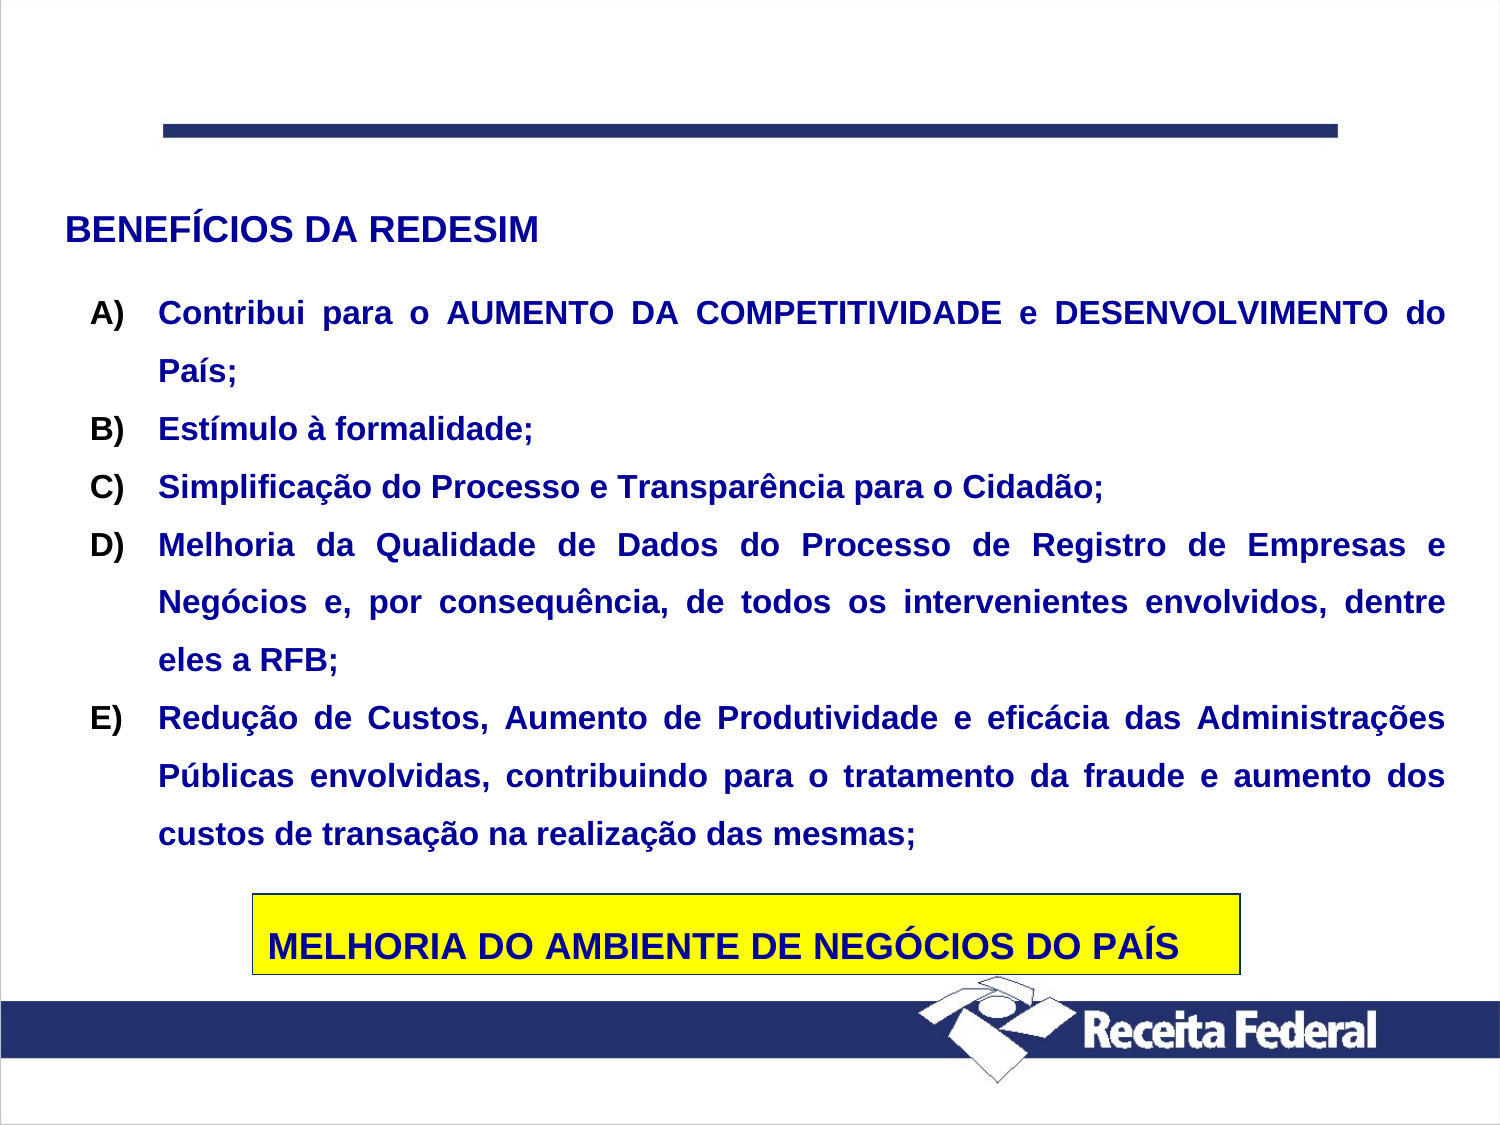

BENEFÍCIOS DA REDESIM
Contribui para o AUMENTO DA COMPETITIVIDADE e DESENVOLVIMENTO do País;
Estímulo à formalidade;
Simplificação do Processo e Transparência para o Cidadão;
Melhoria da Qualidade de Dados do Processo de Registro de Empresas e Negócios e, por consequência, de todos os intervenientes envolvidos, dentre eles a RFB;
Redução de Custos, Aumento de Produtividade e eficácia das Administrações Públicas envolvidas, contribuindo para o tratamento da fraude e aumento dos custos de transação na realização das mesmas;
MELHORIA DO AMBIENTE DE NEGÓCIOS DO PAÍS